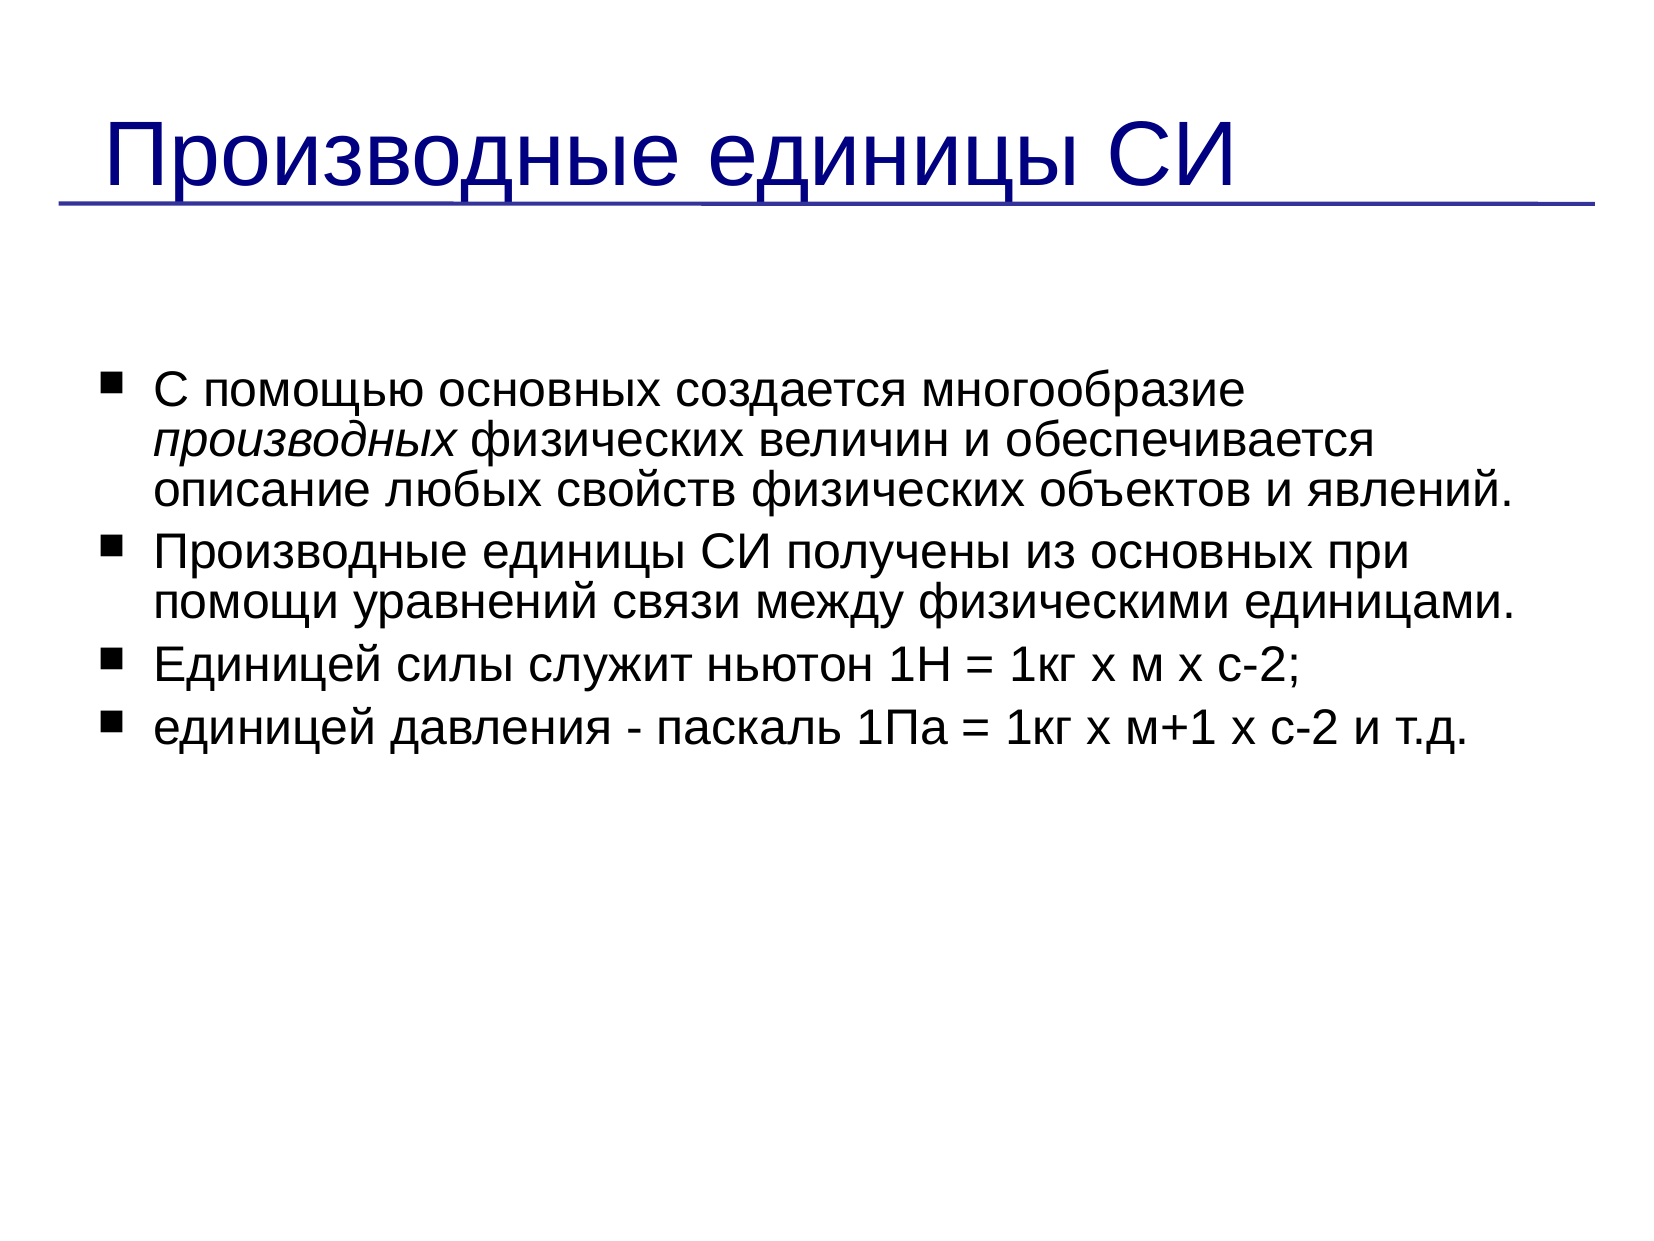

# Производные единицы СИ
С помощью основных создается многообразие производных физических величин и обеспечивается описание любых свойств физических объектов и явлений.
Производные единицы СИ получены из основных при помощи уравнений связи между физическими единицами.
Единицей силы служит ньютон 1Н = 1кг х м х с-2;
единицей давления - паскаль 1Па = 1кг х м+1 х с-2 и т.д.